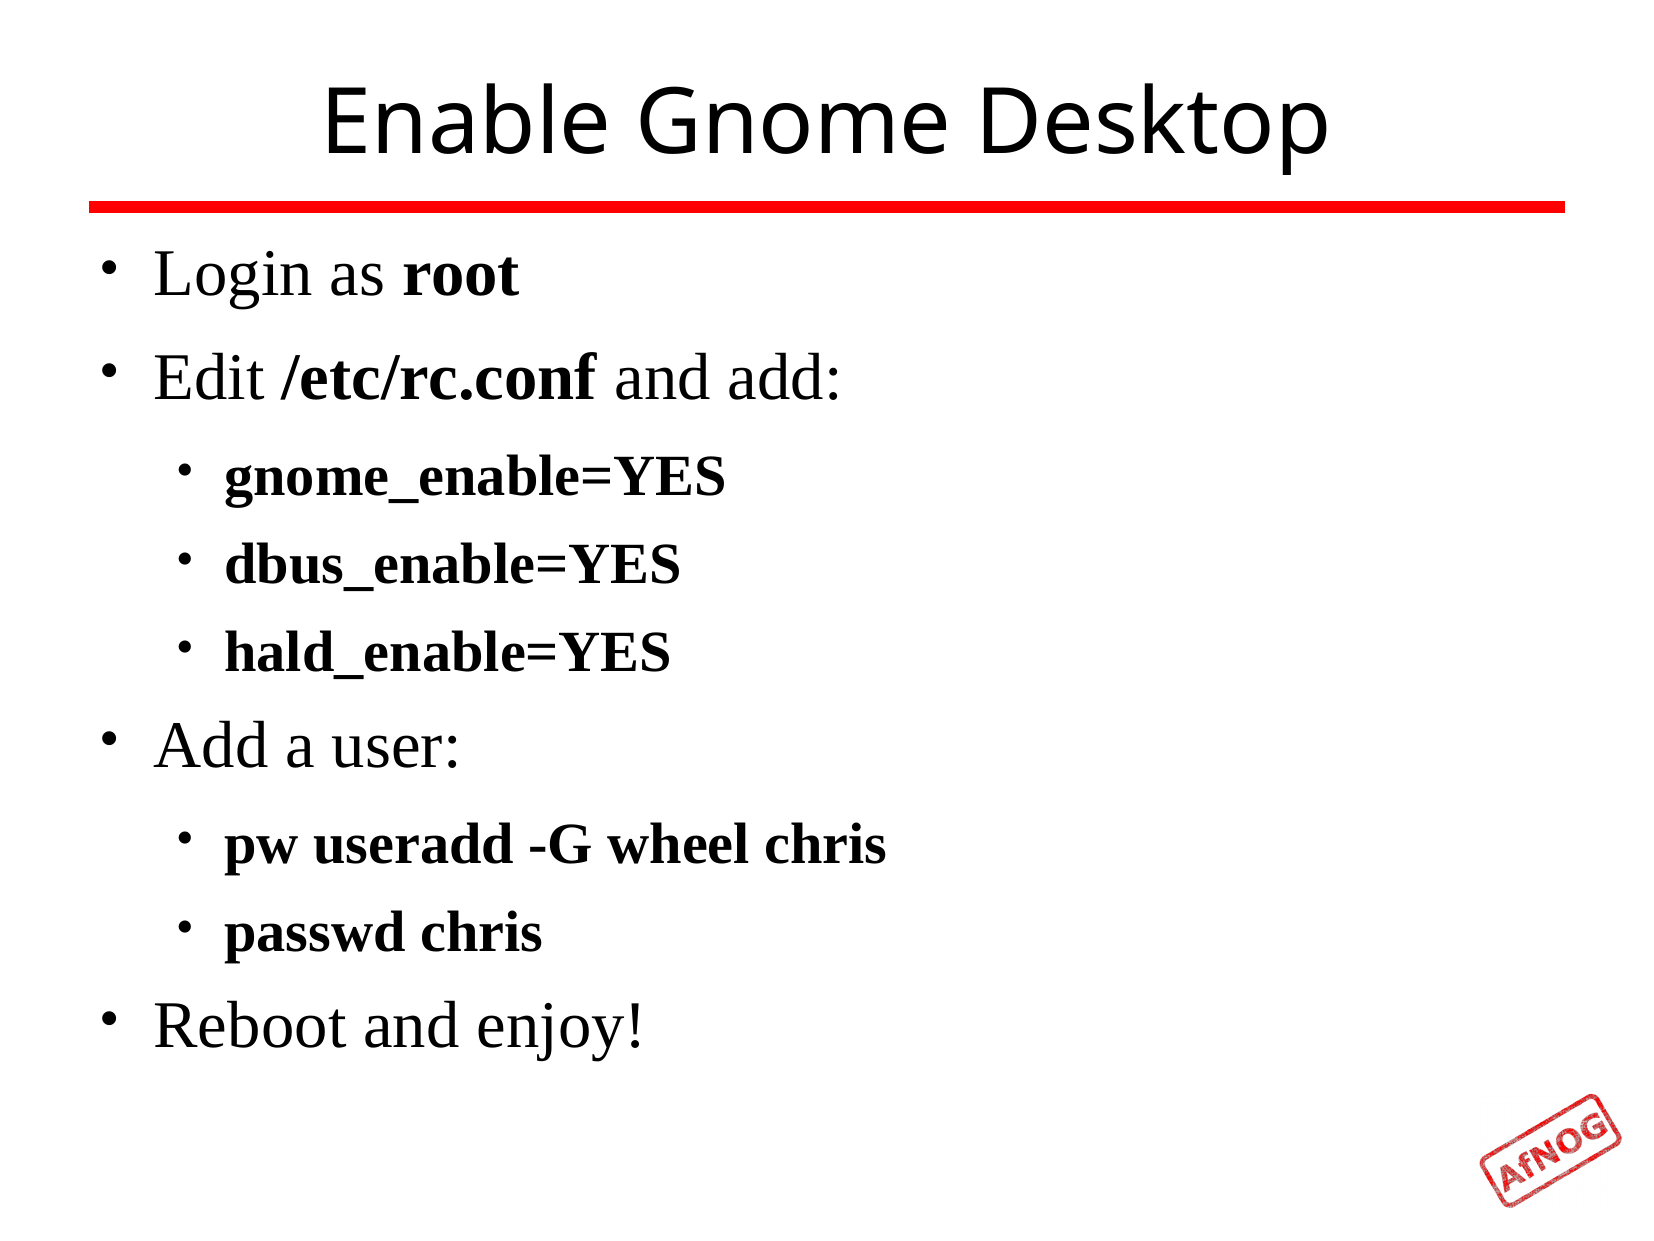

# Enable Gnome Desktop
Login as root
Edit /etc/rc.conf and add:
gnome_enable=YES
dbus_enable=YES
hald_enable=YES
Add a user:
pw useradd -G wheel chris
passwd chris
Reboot and enjoy!